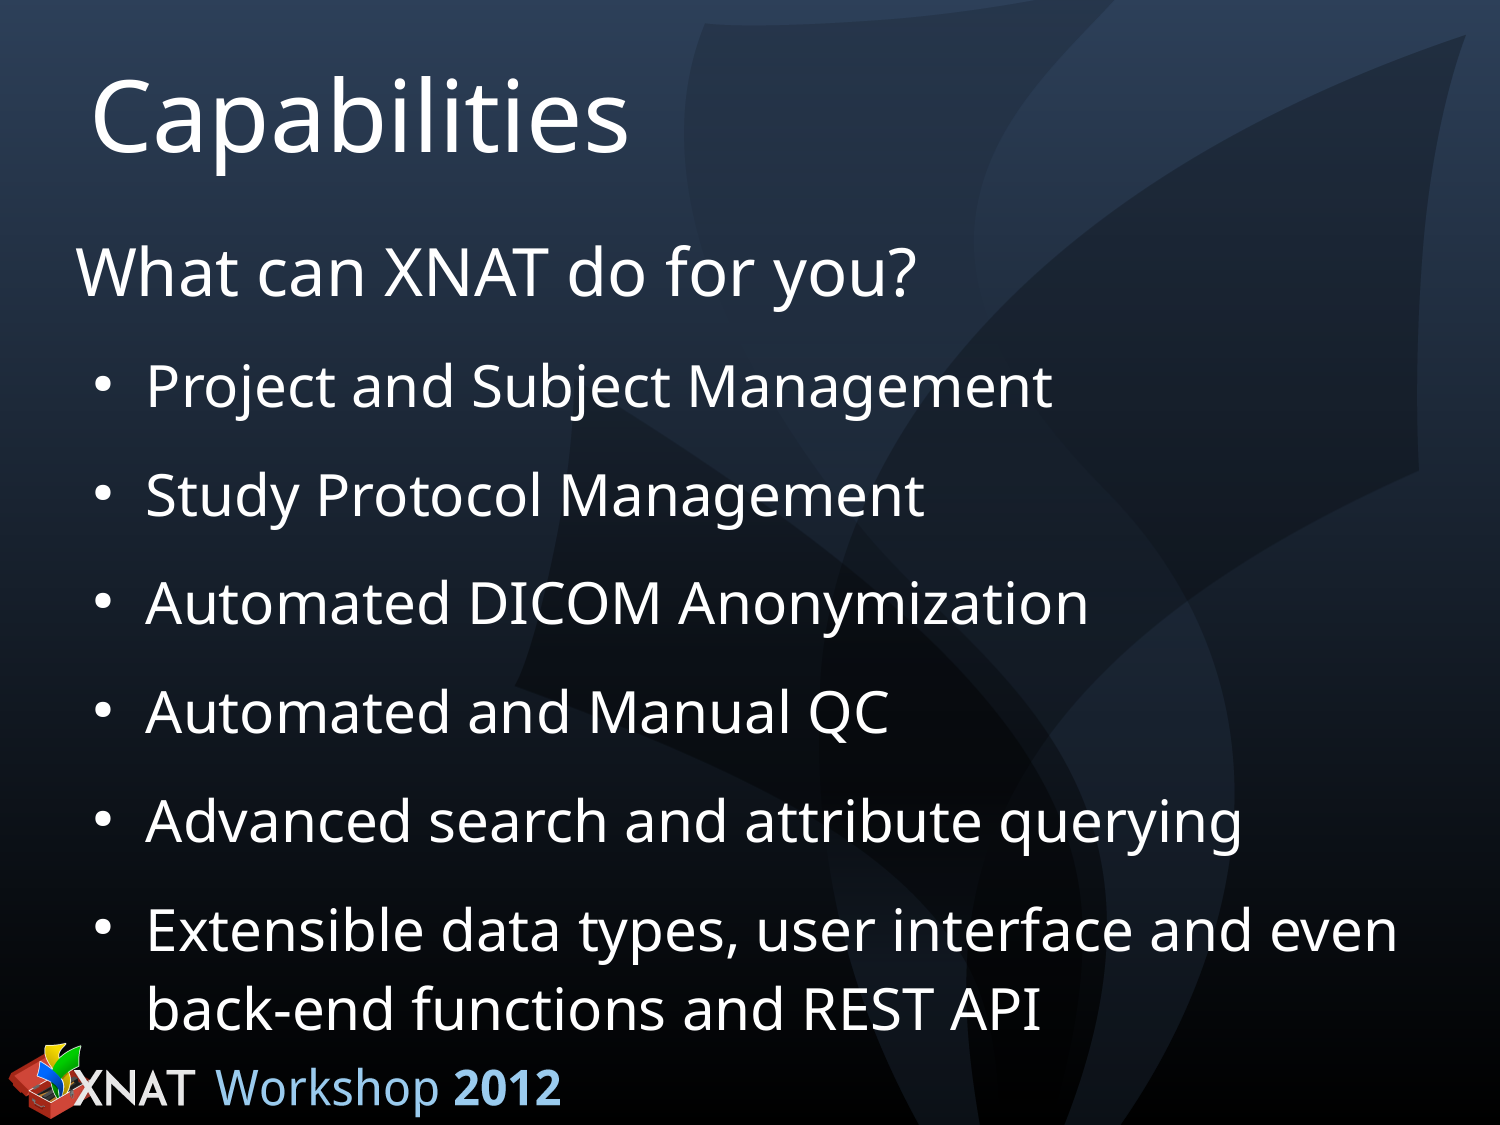

# Capabilities
What can XNAT do for you?
Project and Subject Management
Study Protocol Management
Automated DICOM Anonymization
Automated and Manual QC
Advanced search and attribute querying
Extensible data types, user interface and even back-end functions and REST API